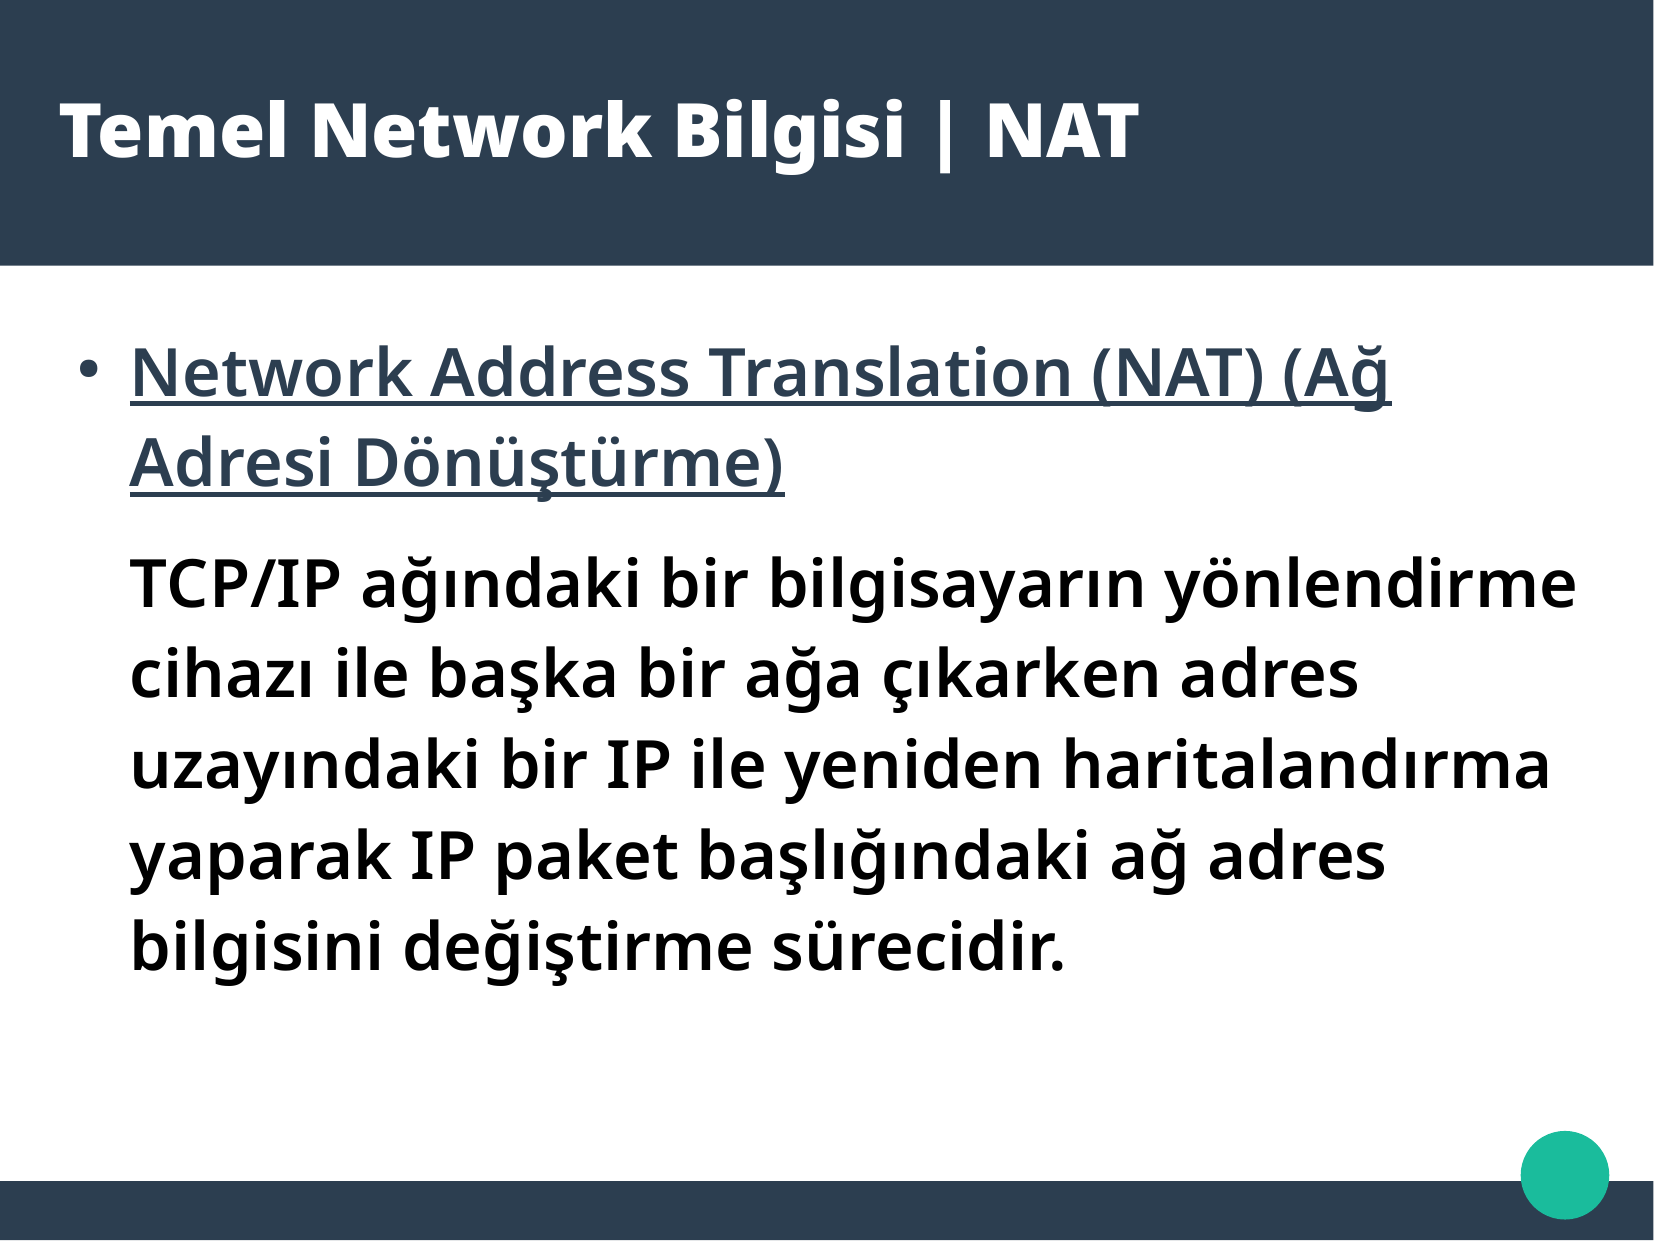

# Temel Network Bilgisi | NAT
Network Address Translation (NAT) (Ağ Adresi Dönüştürme)
TCP/IP ağındaki bir bilgisayarın yönlendirme cihazı ile başka bir ağa çıkarken adres uzayındaki bir IP ile yeniden haritalandırma yaparak IP paket başlığındaki ağ adres bilgisini değiştirme sürecidir.